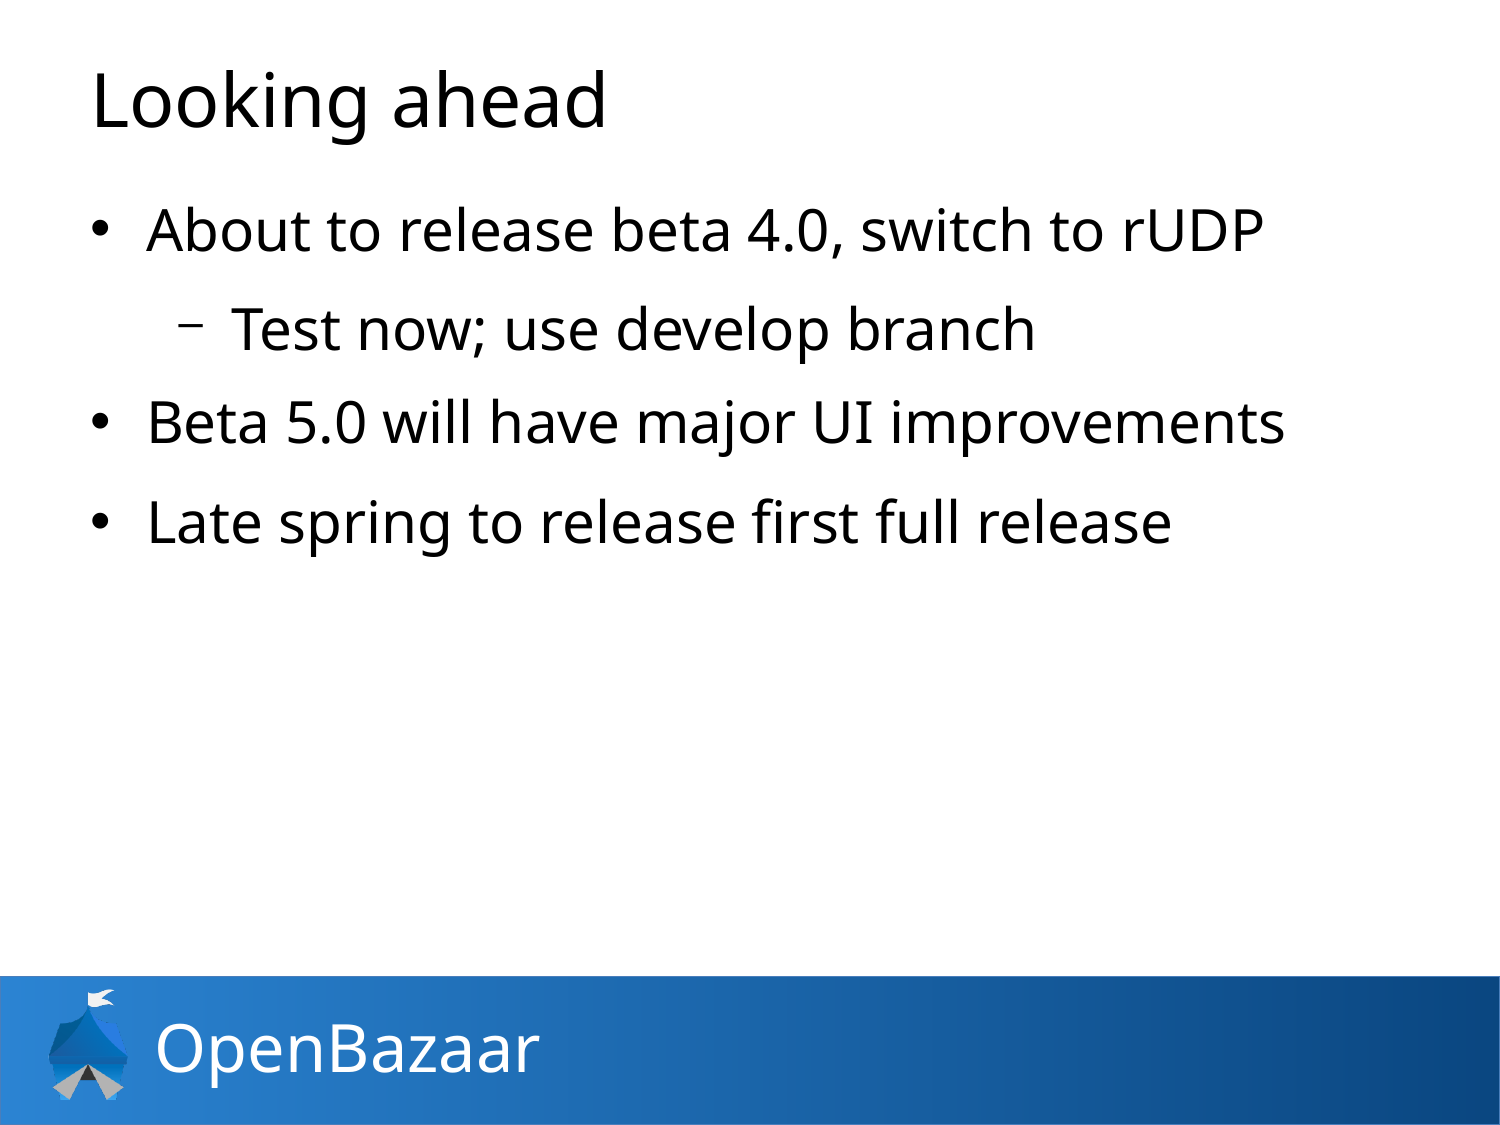

# Looking ahead
About to release beta 4.0, switch to rUDP
Test now; use develop branch
Beta 5.0 will have major UI improvements
Late spring to release first full release